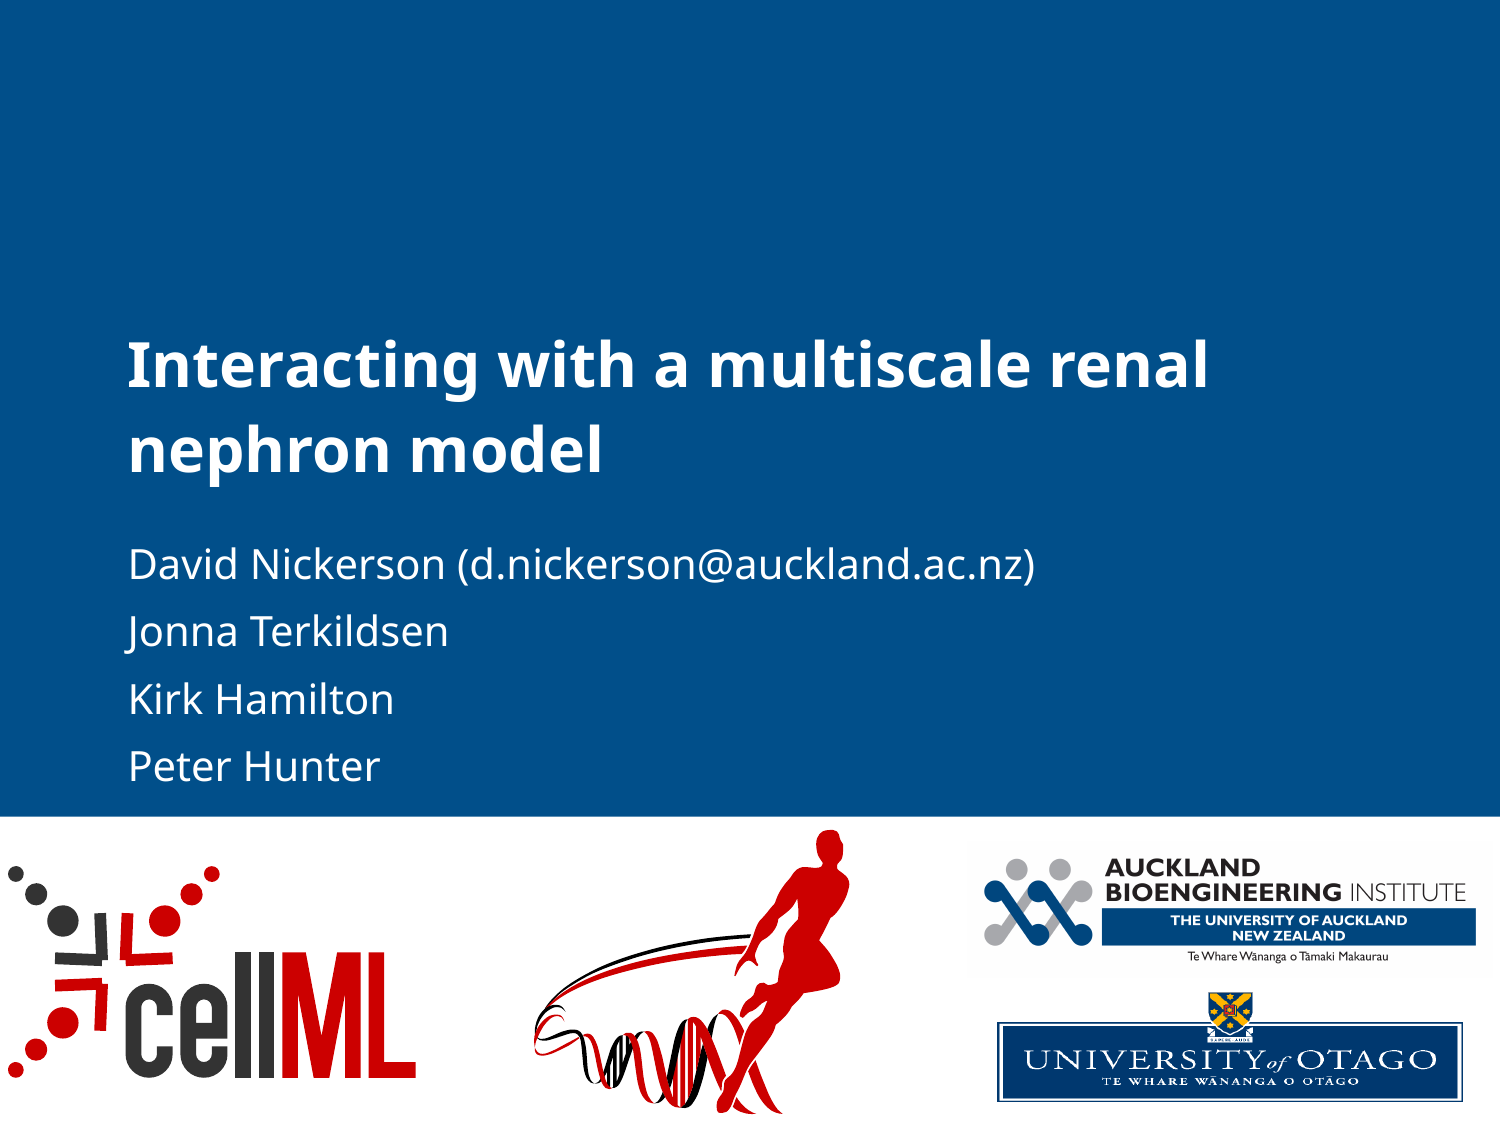

# Interacting with a multiscale renal nephron model
David Nickerson (d.nickerson@auckland.ac.nz)
Jonna Terkildsen
Kirk Hamilton
Peter Hunter